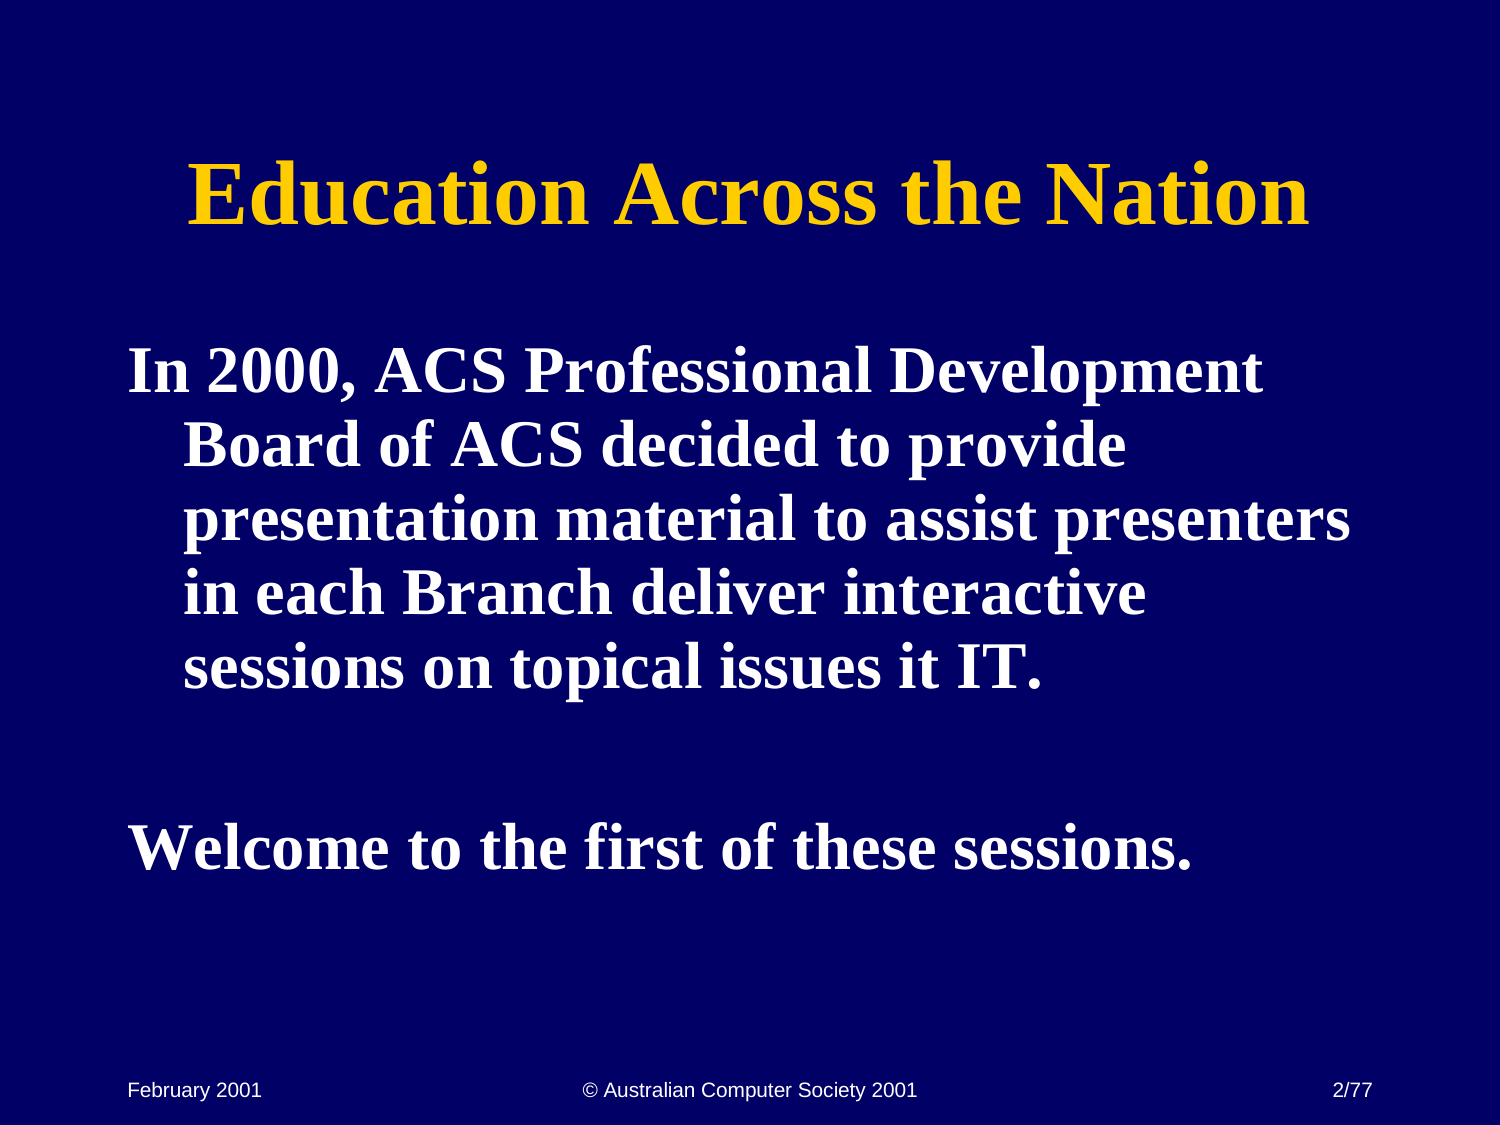

# Education Across the Nation
In 2000, ACS Professional Development Board of ACS decided to provide presentation material to assist presenters in each Branch deliver interactive sessions on topical issues it IT.
Welcome to the first of these sessions.
February 2001
© Australian Computer Society 2001
2